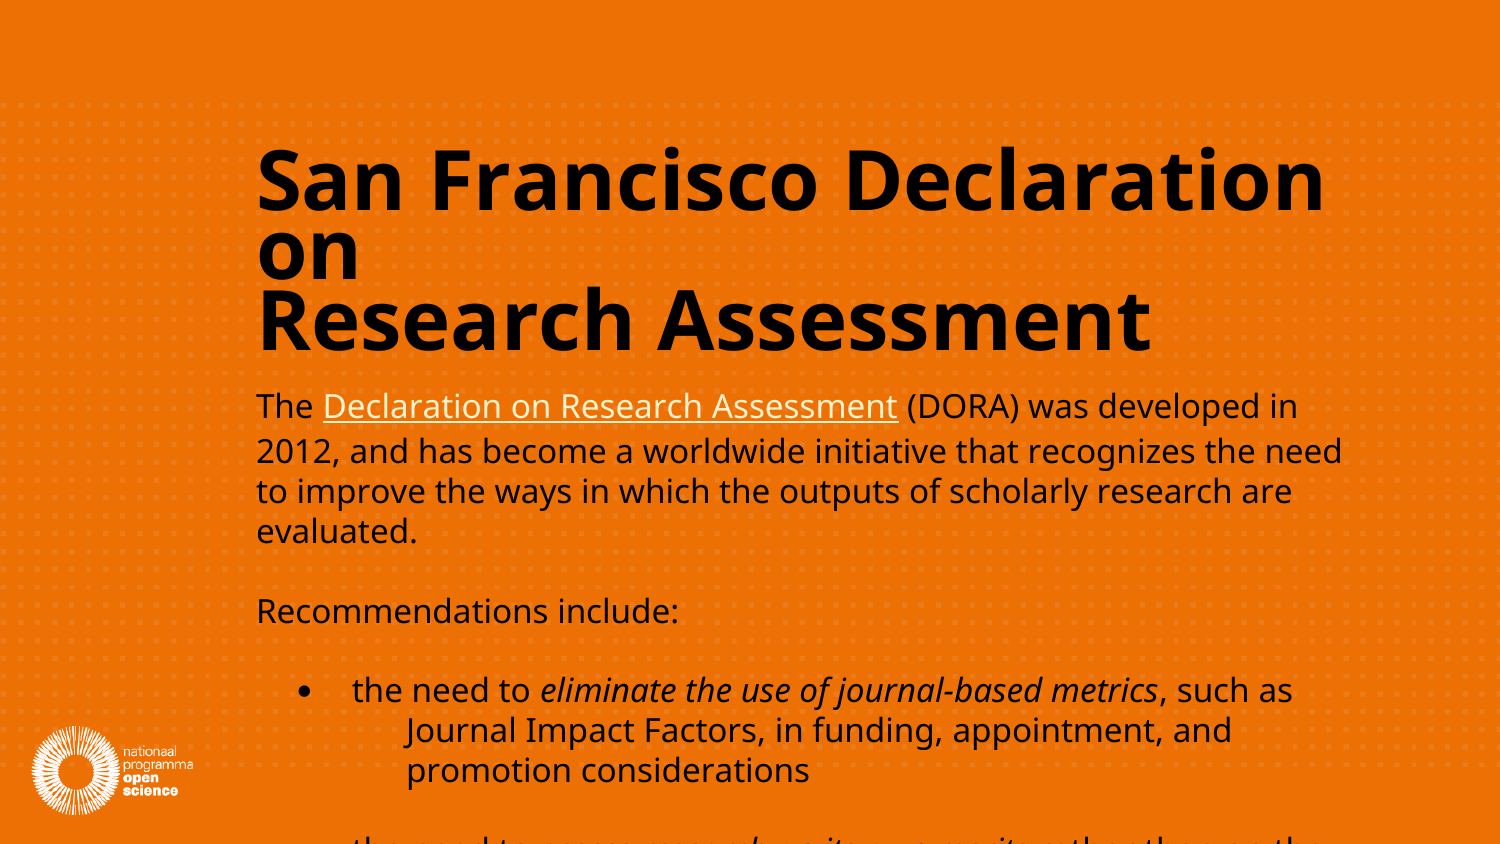

San Francisco Declaration on
Research Assessment
The Declaration on Research Assessment (DORA) was developed in 2012, and has become a worldwide initiative that recognizes the need to improve the ways in which the outputs of scholarly research are evaluated.
Recommendations include:
the need to eliminate the use of journal-based metrics, such as Journal Impact Factors, in funding, appointment, and promotion considerations
the need to assess research on its own merits rather than on the basis of the journal in which the research is published